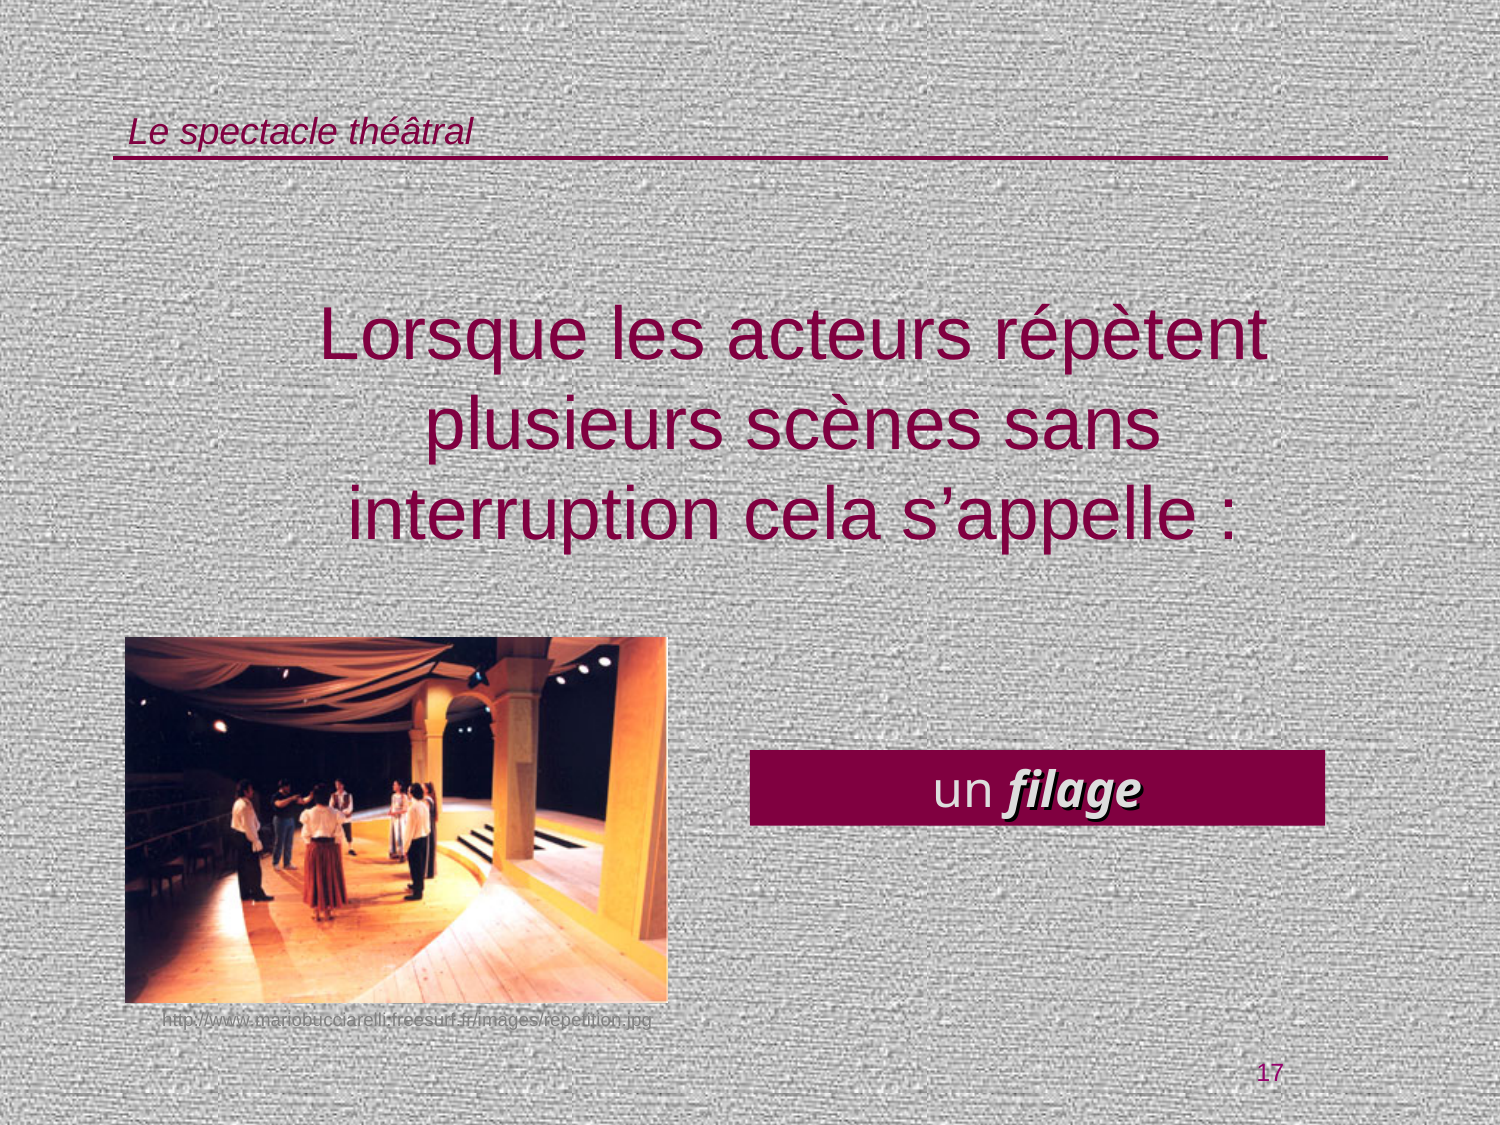

Lorsque les acteurs répètent plusieurs scènes sans interruption cela s’appelle :
http://www.mariobucciarelli.freesurf.fr/images/repetition.jpg
un filage
17